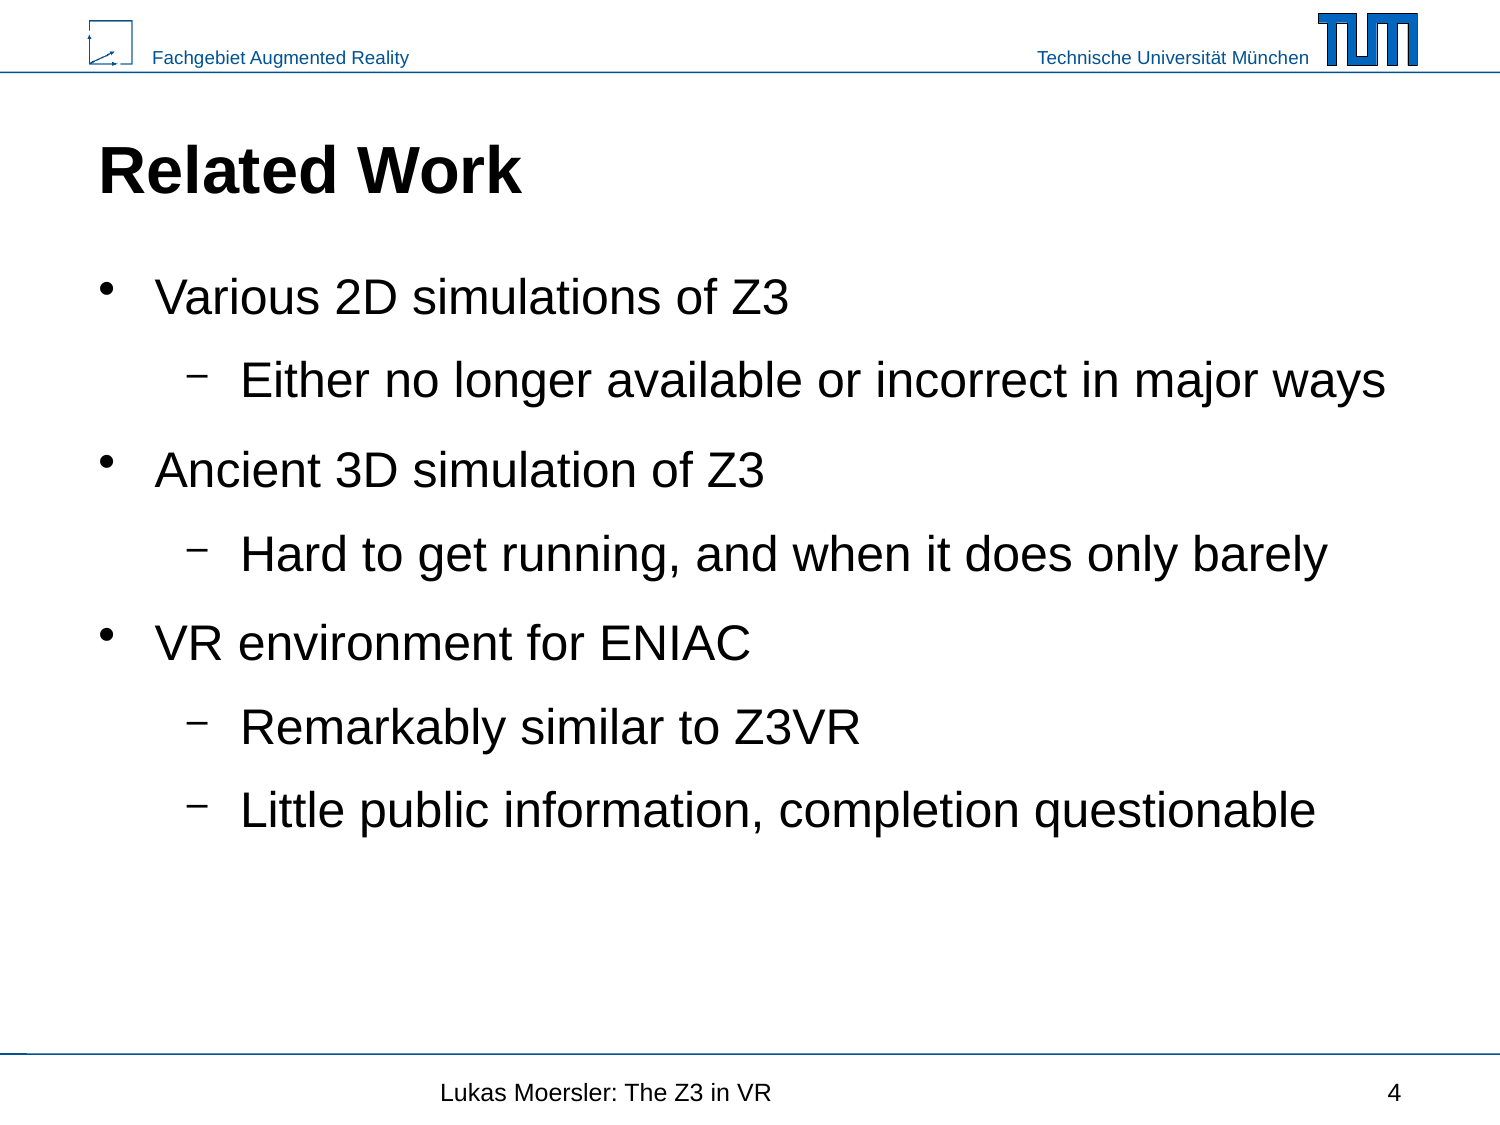

# Related Work
Various 2D simulations of Z3
Either no longer available or incorrect in major ways
Ancient 3D simulation of Z3
Hard to get running, and when it does only barely
VR environment for ENIAC
Remarkably similar to Z3VR
Little public information, completion questionable
Lukas Moersler: The Z3 in VR